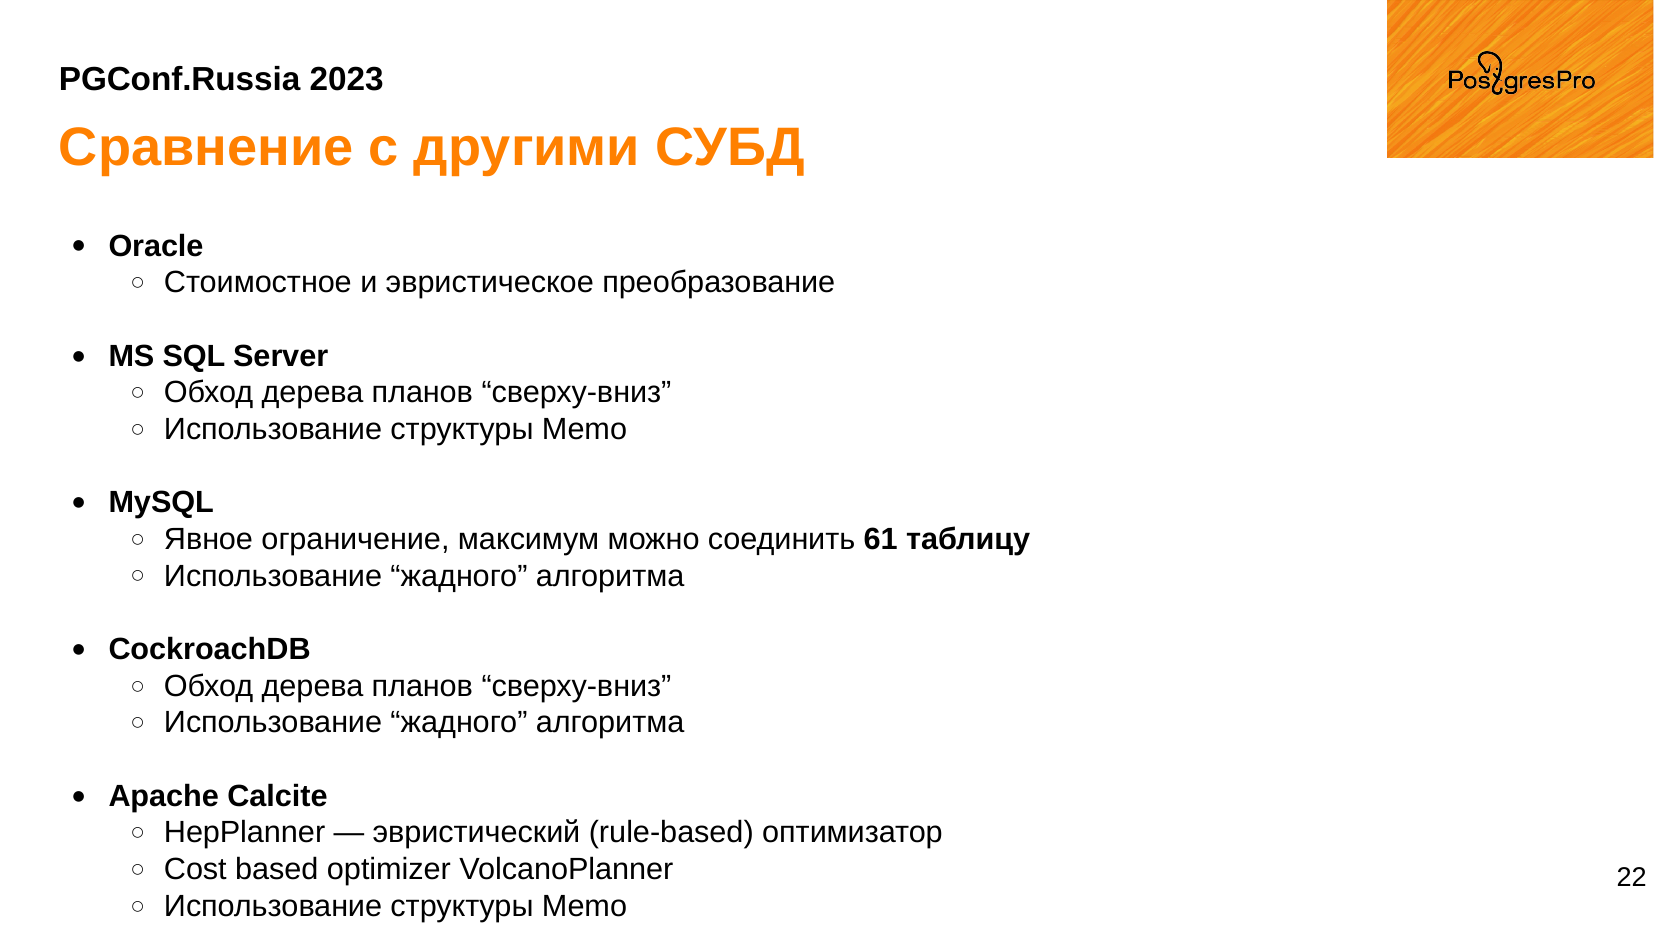

PGConf.Russia 2023
Сравнение с другими СУБД
Oracle
Стоимостное и эвристическое преобразование
MS SQL Server
Обход дерева планов “сверху-вниз”
Использование структуры Memo
MySQL
Явное ограничение, максимум можно соединить 61 таблицу
Использование “жадного” алгоритма
CockroachDB
Обход дерева планов “сверху-вниз”
Использование “жадного” алгоритма
Apache Calcite
HepPlanner — эвристический (rule-based) оптимизатор
Сost based optimizer VolcanoPlanner
Использование структуры Memo